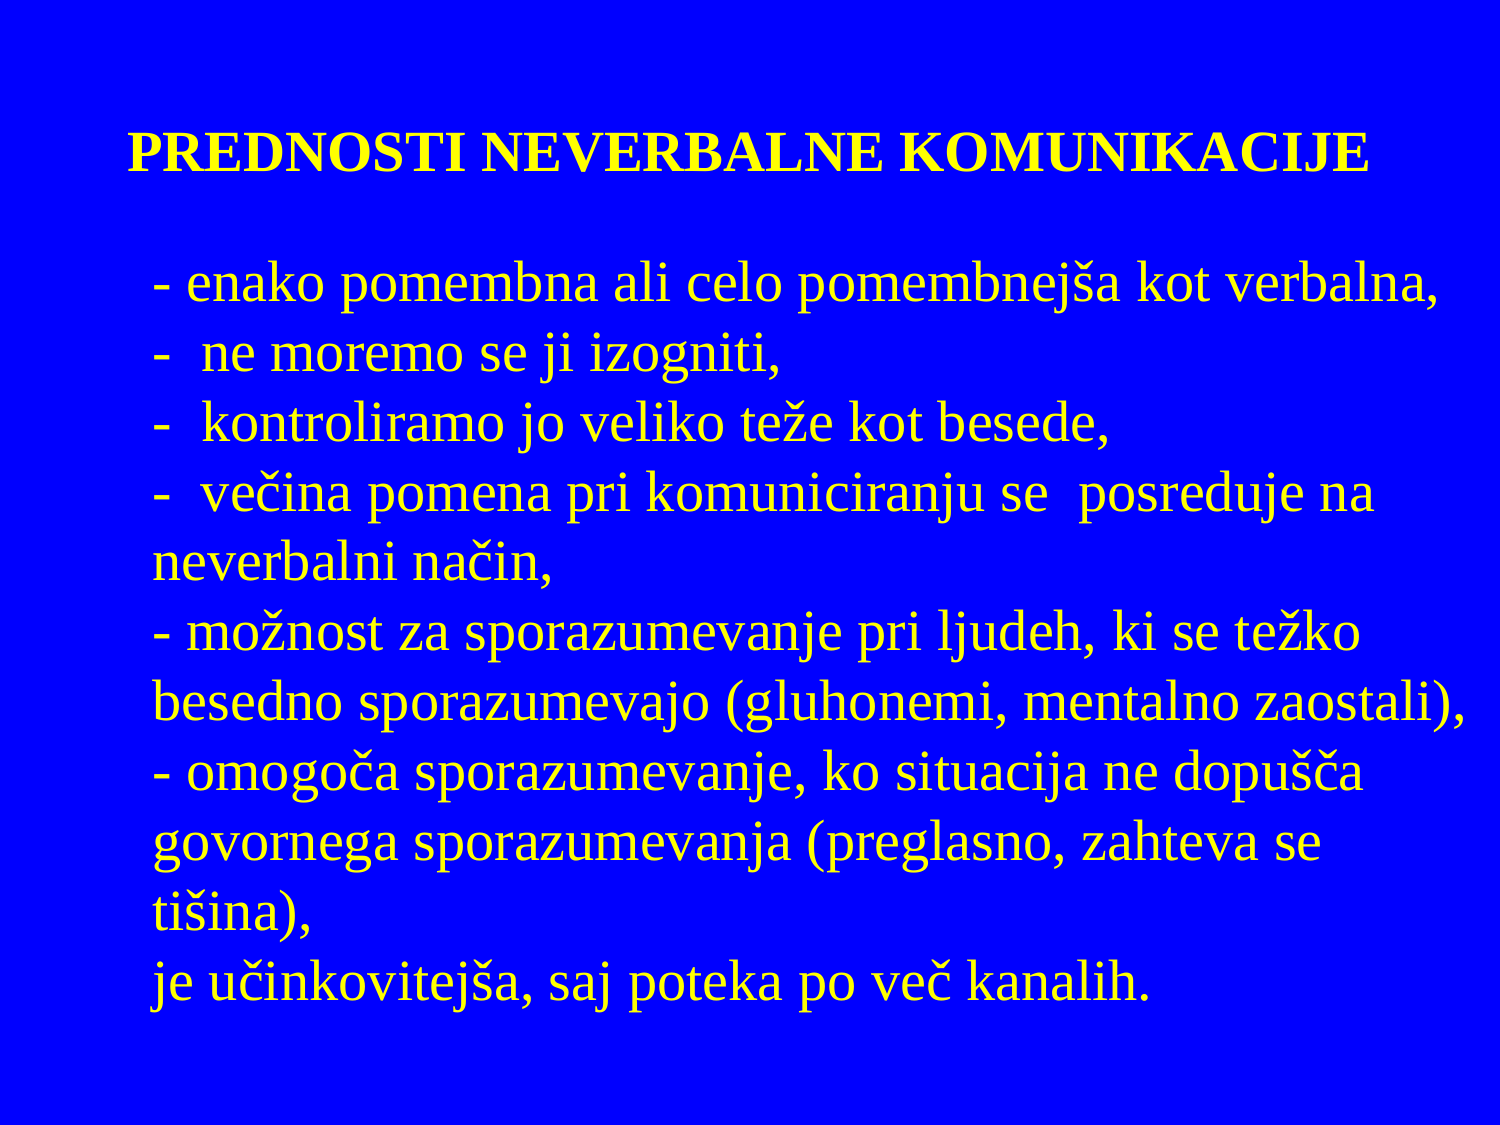

# PREDNOSTI NEVERBALNE KOMUNIKACIJE - enako pomembna ali celo pomembnejša kot verbalna, - ne moremo se ji izogniti, - kontroliramo jo veliko teže kot besede, - večina pomena pri komuniciranju se posreduje na neverbalni način, - možnost za sporazumevanje pri ljudeh, ki se težko besedno sporazumevajo (gluhonemi, mentalno zaostali), - omogoča sporazumevanje, ko situacija ne dopušča govornega sporazumevanja (preglasno, zahteva se tišina), je učinkovitejša, saj poteka po več kanalih.